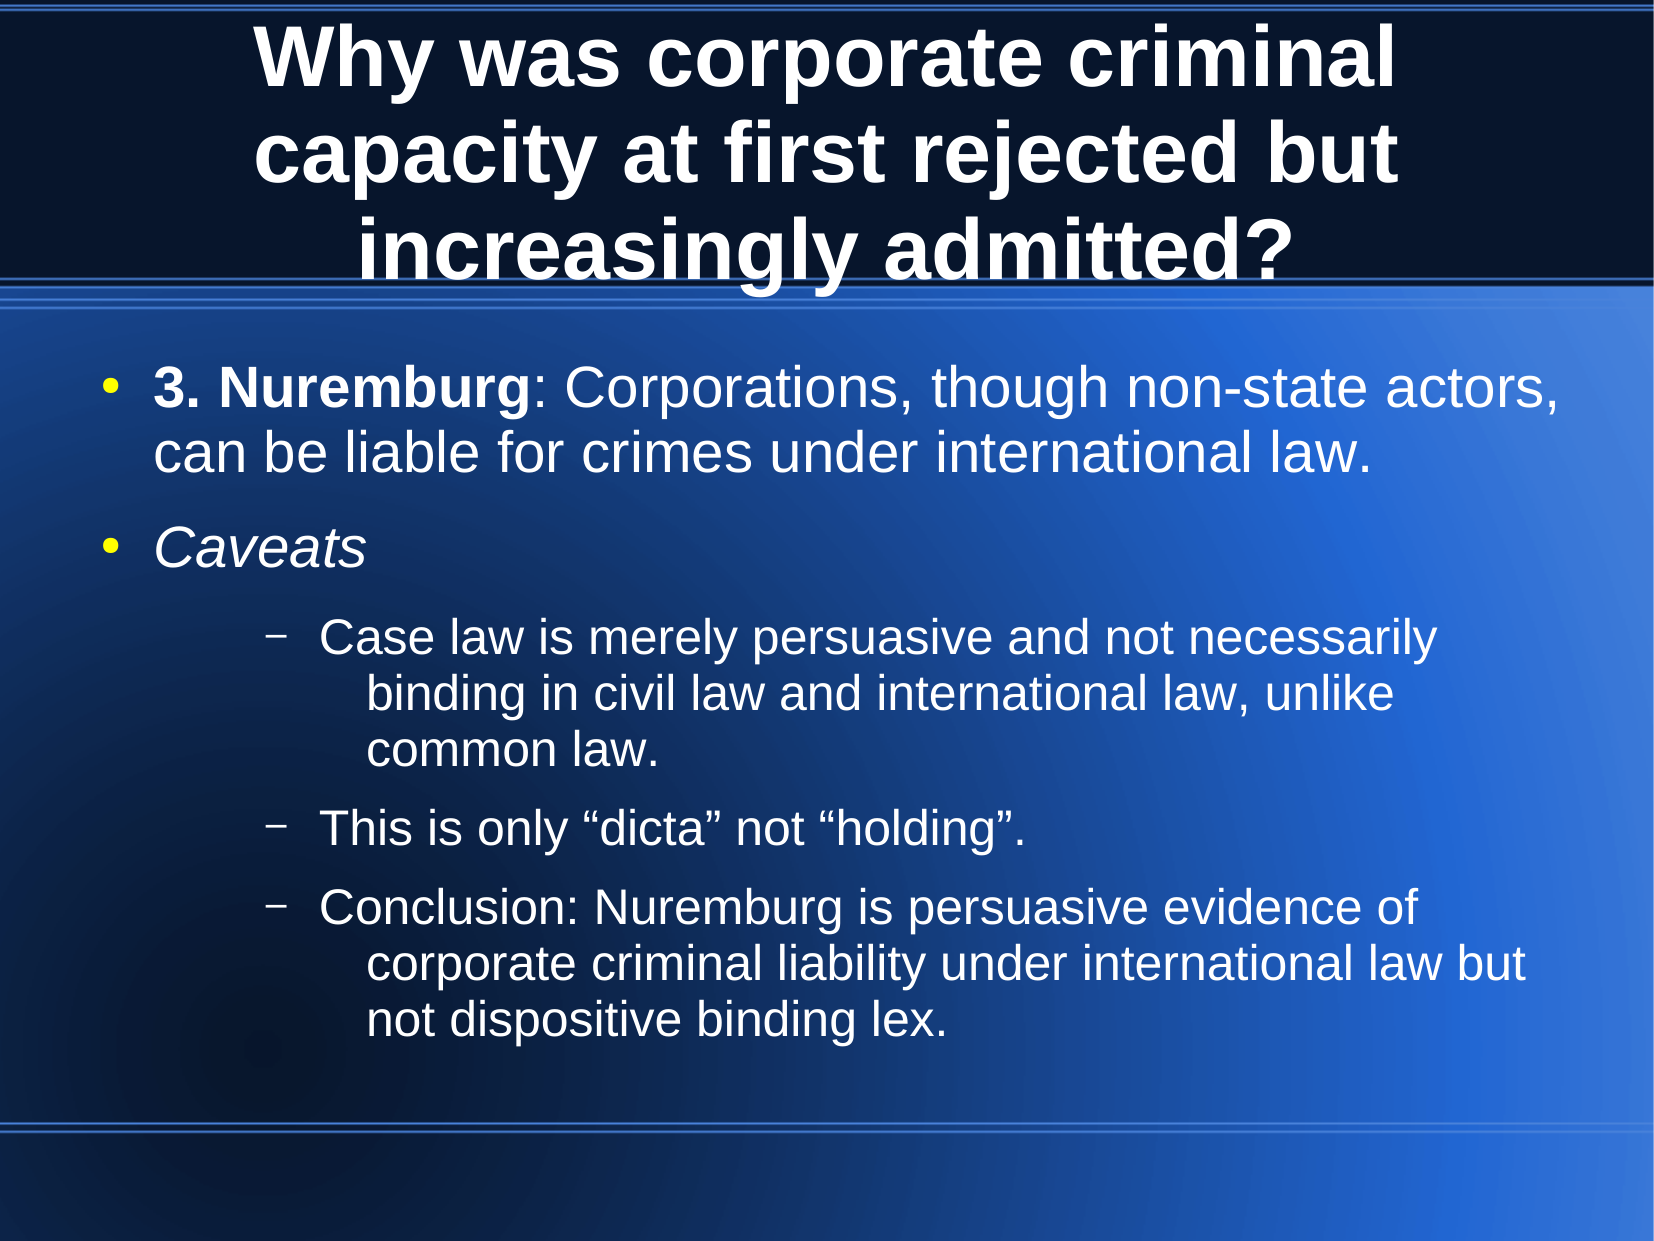

# Why was corporate criminal capacity at first rejected but increasingly admitted?
3. Nuremburg: Corporations, though non-state actors, can be liable for crimes under international law.
Caveats
Case law is merely persuasive and not necessarily binding in civil law and international law, unlike common law.
This is only “dicta” not “holding”.
Conclusion: Nuremburg is persuasive evidence of corporate criminal liability under international law but not dispositive binding lex.